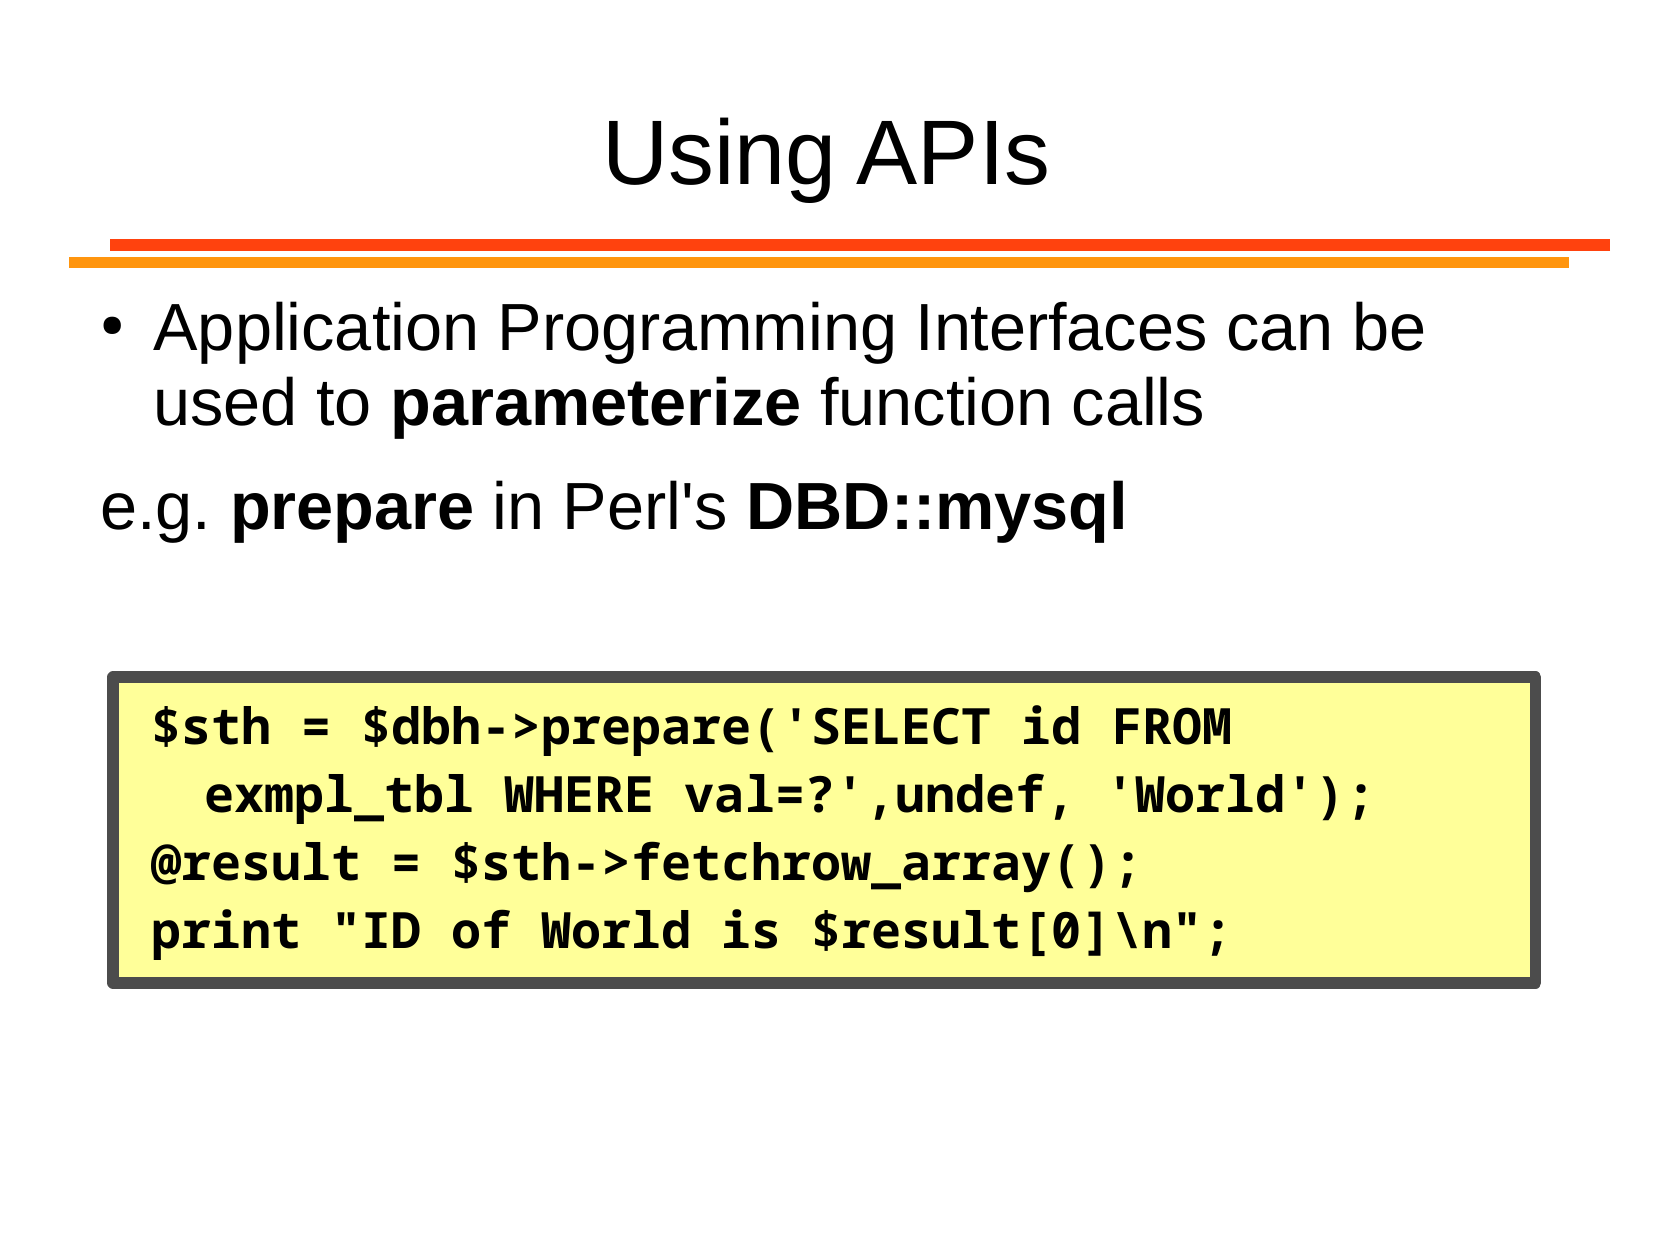

# Using APIs
Application Programming Interfaces can be used to parameterize function calls
e.g. prepare in Perl's DBD::mysql
$sth = $dbh->prepare('SELECT id FROM exmpl_tbl WHERE val=?',undef, 'World');
@result = $sth->fetchrow_array();
print "ID of World is $result[0]\n";